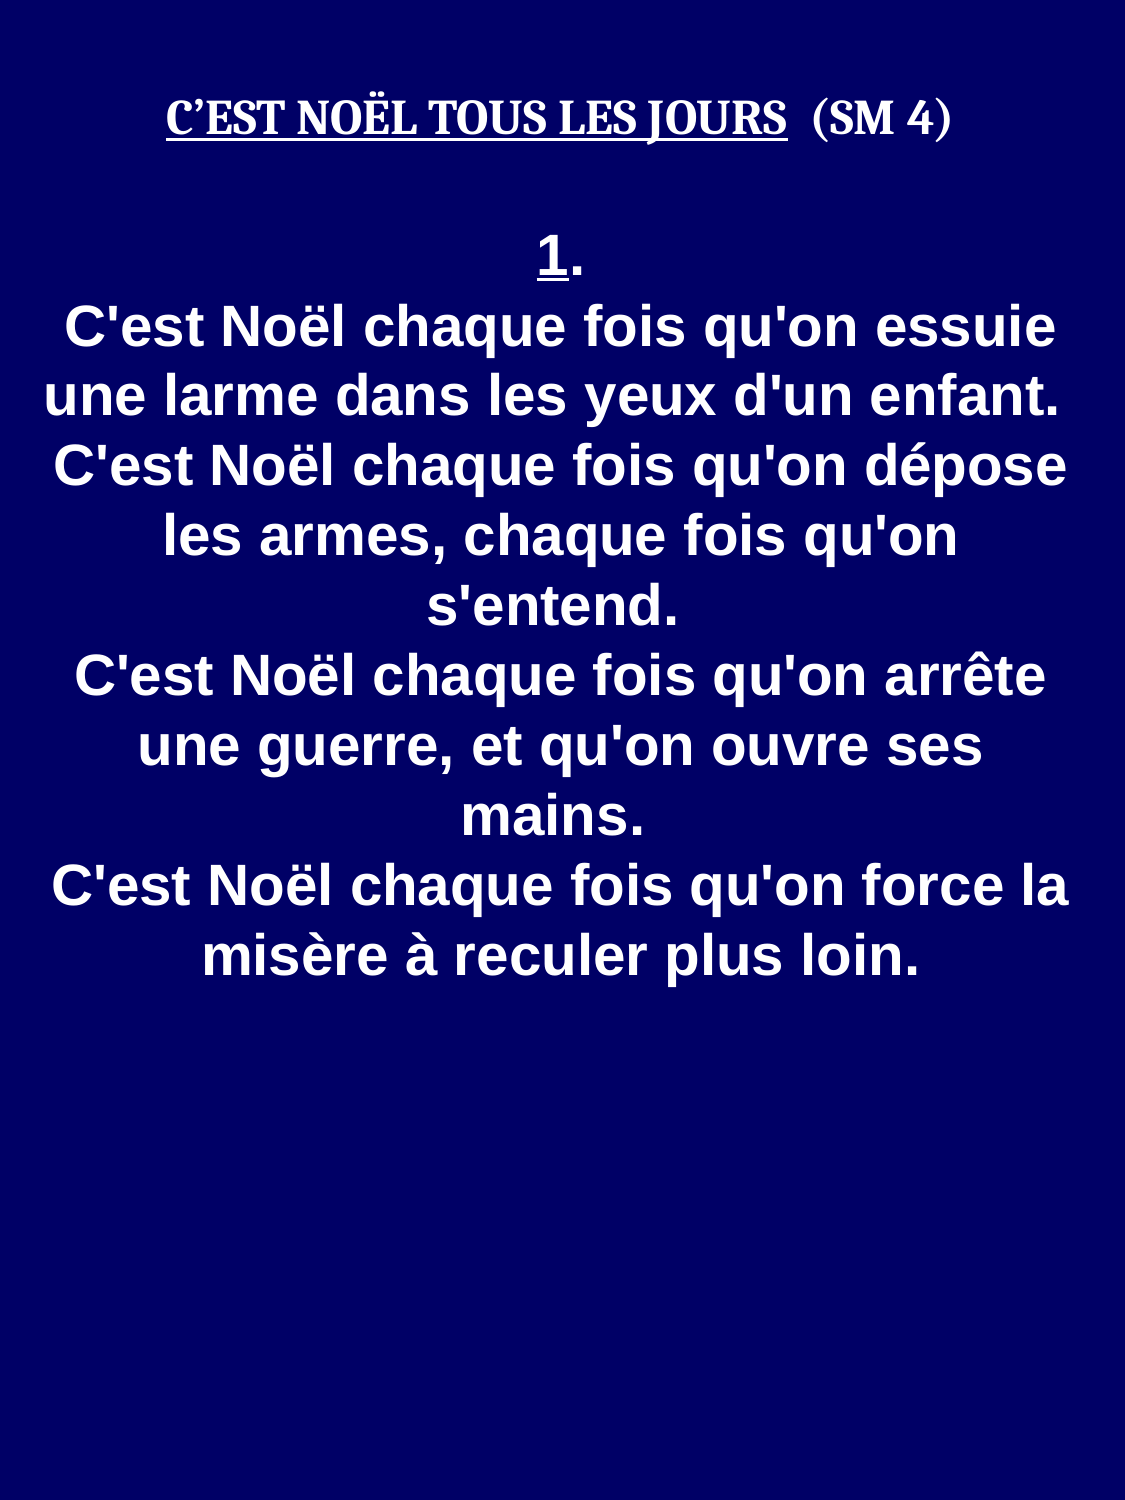

C’EST NOËL TOUS LES JOURS (SM 4)
1.
C'est Noël chaque fois qu'on essuie une larme dans les yeux d'un enfant.
C'est Noël chaque fois qu'on dépose les armes, chaque fois qu'on s'entend.
C'est Noël chaque fois qu'on arrête une guerre, et qu'on ouvre ses mains.
C'est Noël chaque fois qu'on force la misère à reculer plus loin.